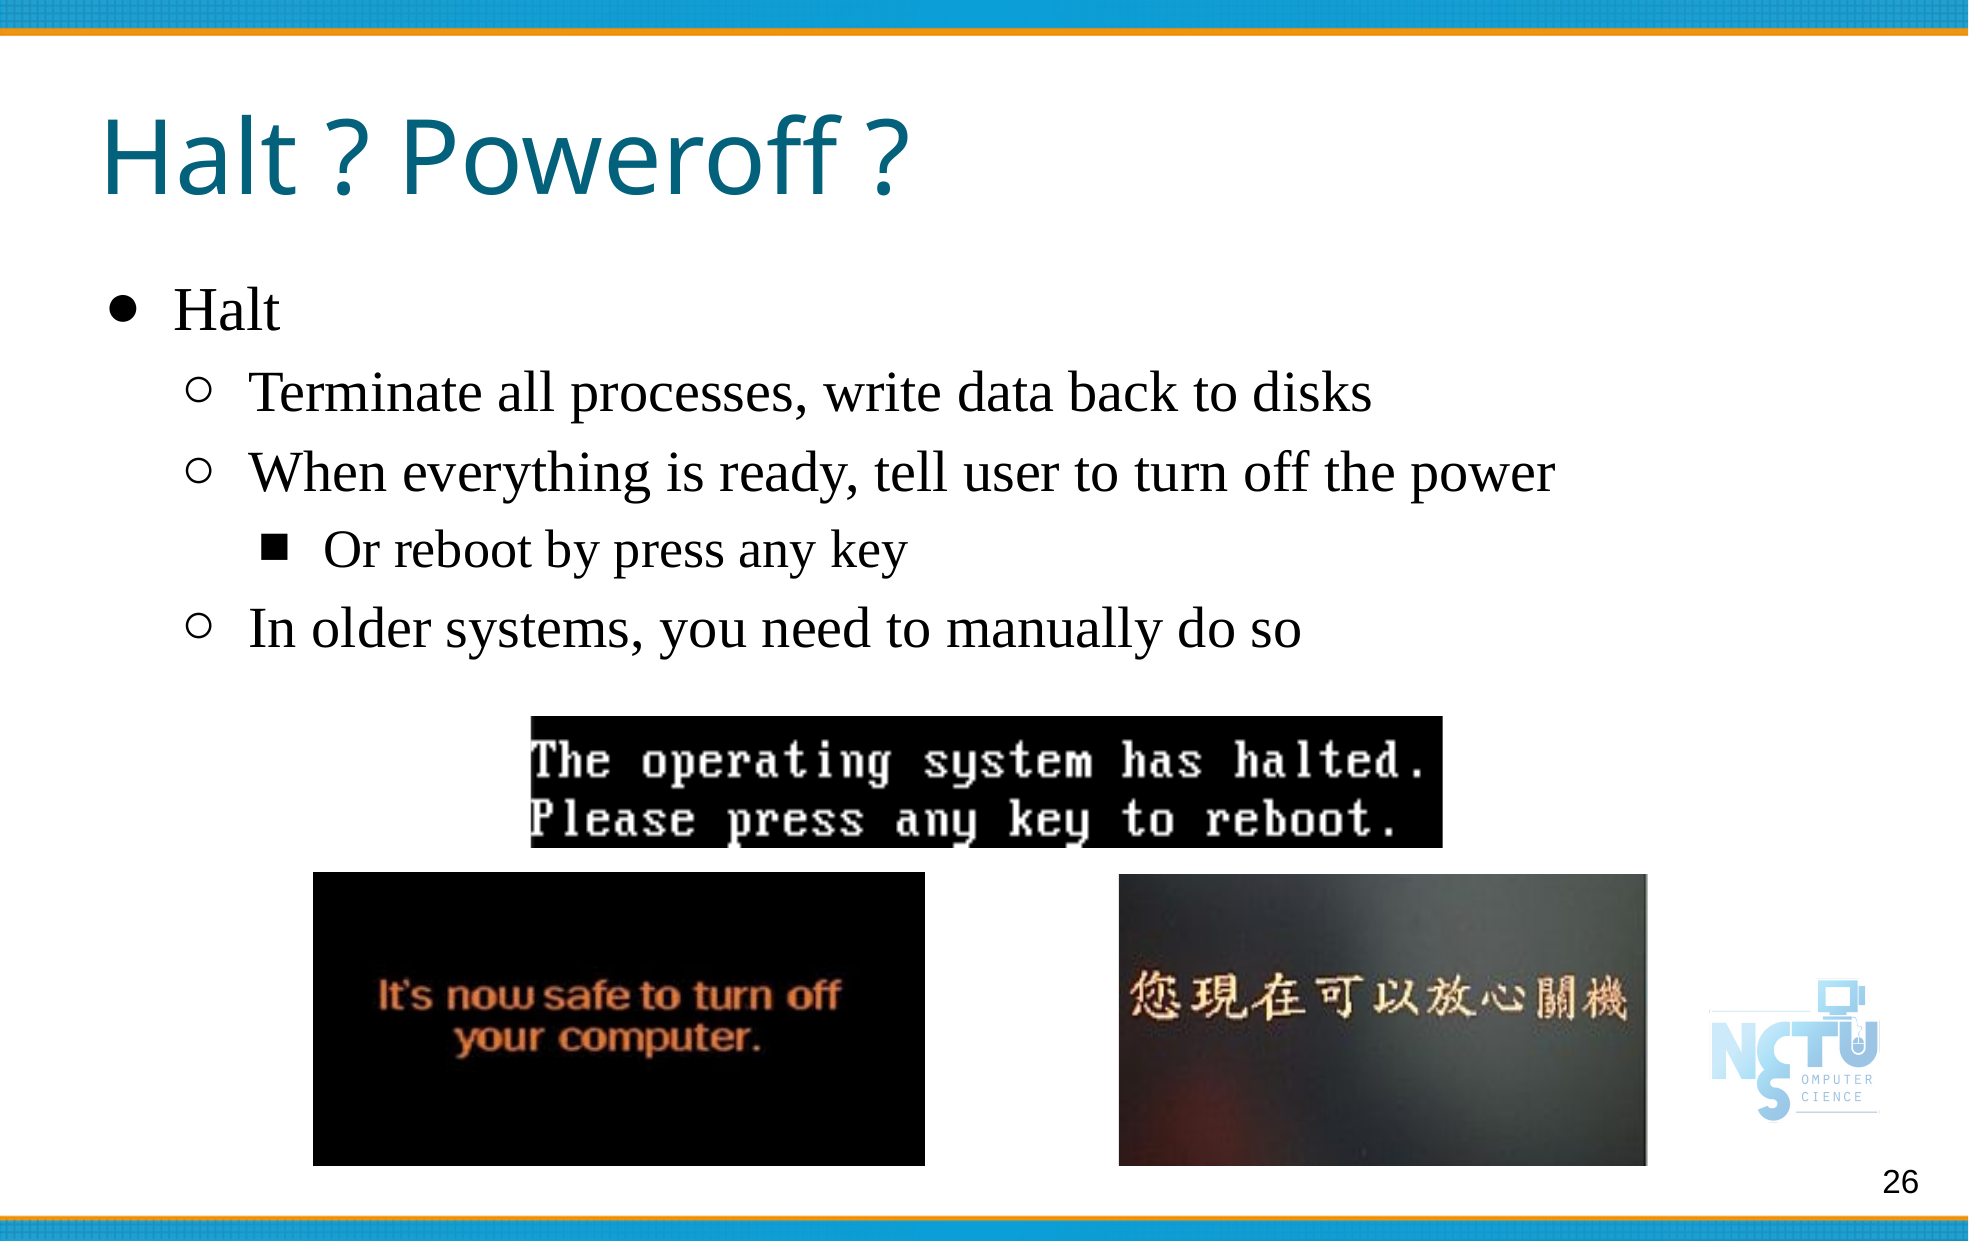

# Halt ? Poweroff ?
Halt
Terminate all processes, write data back to disks
When everything is ready, tell user to turn off the power
Or reboot by press any key
In older systems, you need to manually do so